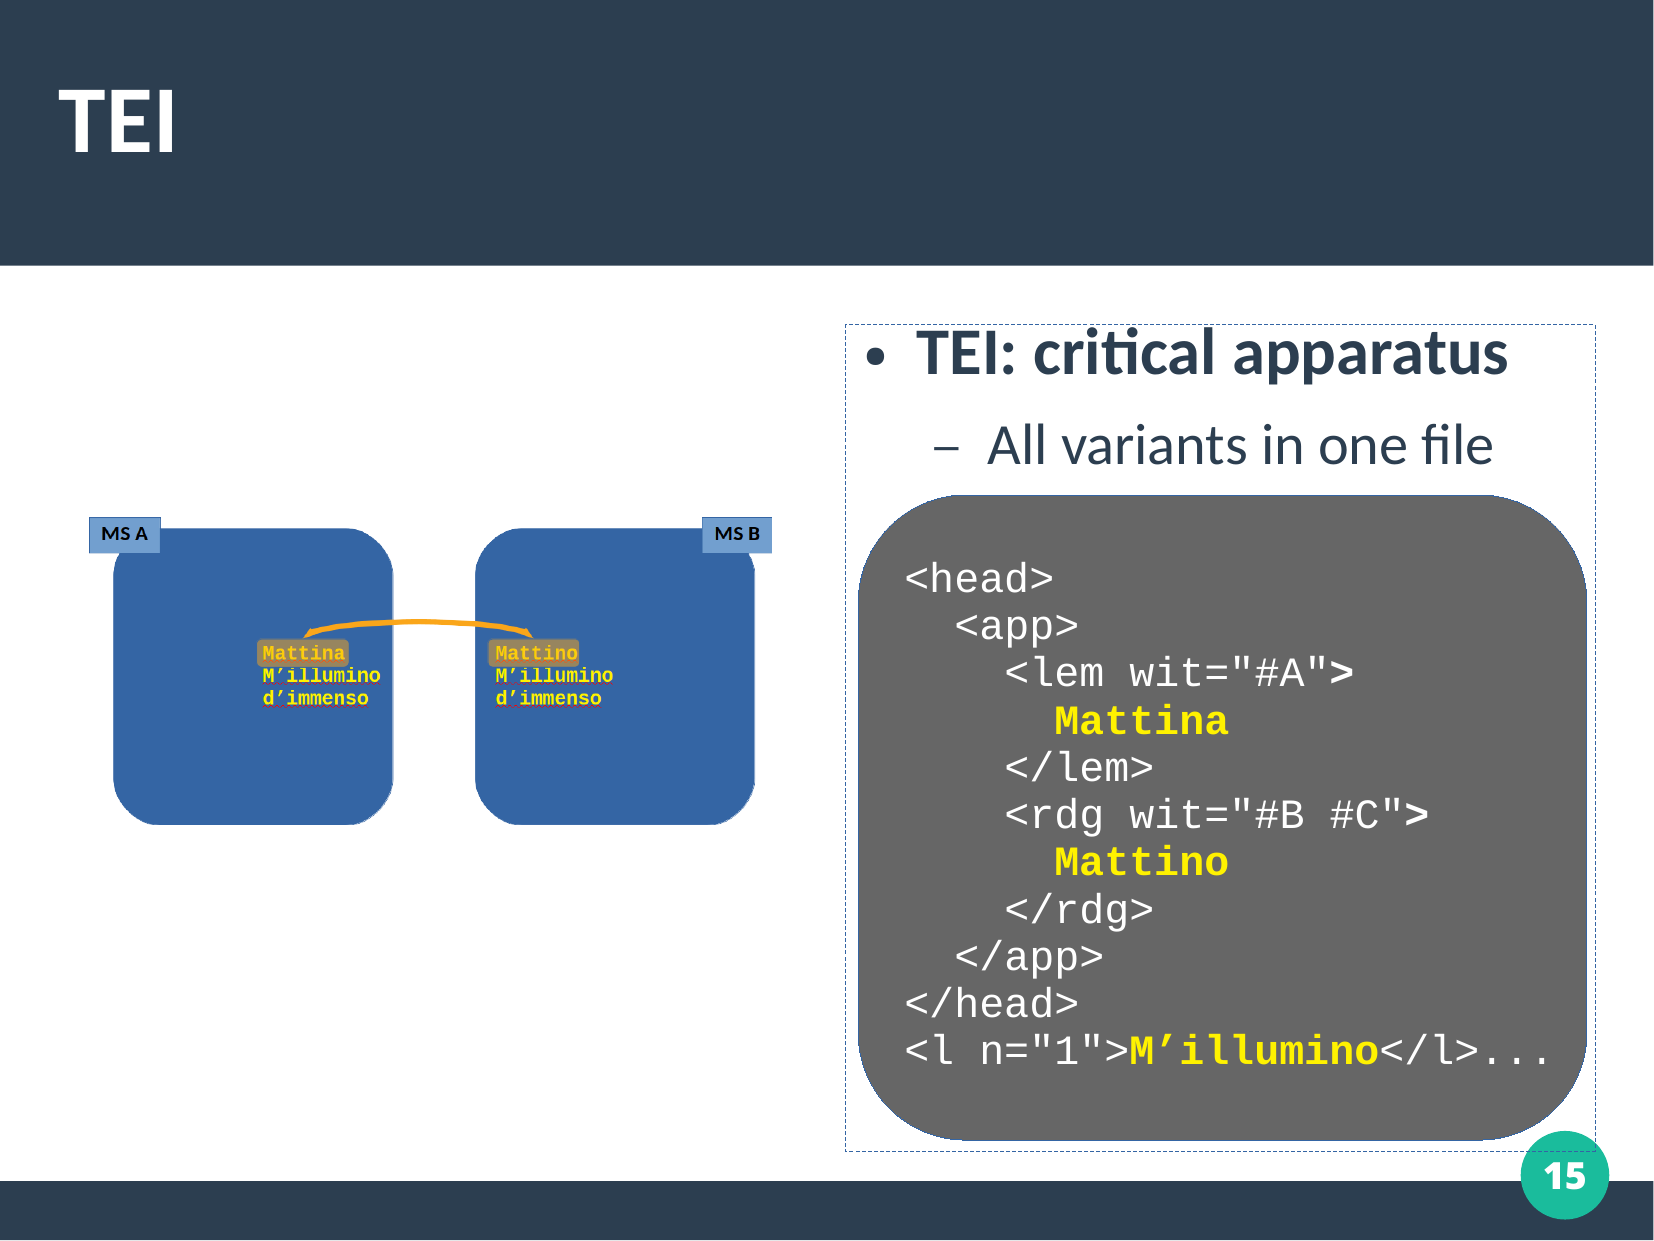

TEI
# TEI: critical apparatus
All variants in one file
<head>
 <app>
 <lem wit="#A">
 Mattina
 </lem>
 <rdg wit="#B #C">
 Mattino
 </rdg>
 </app>
</head>
<l n="1">M’illumino</l>...
15